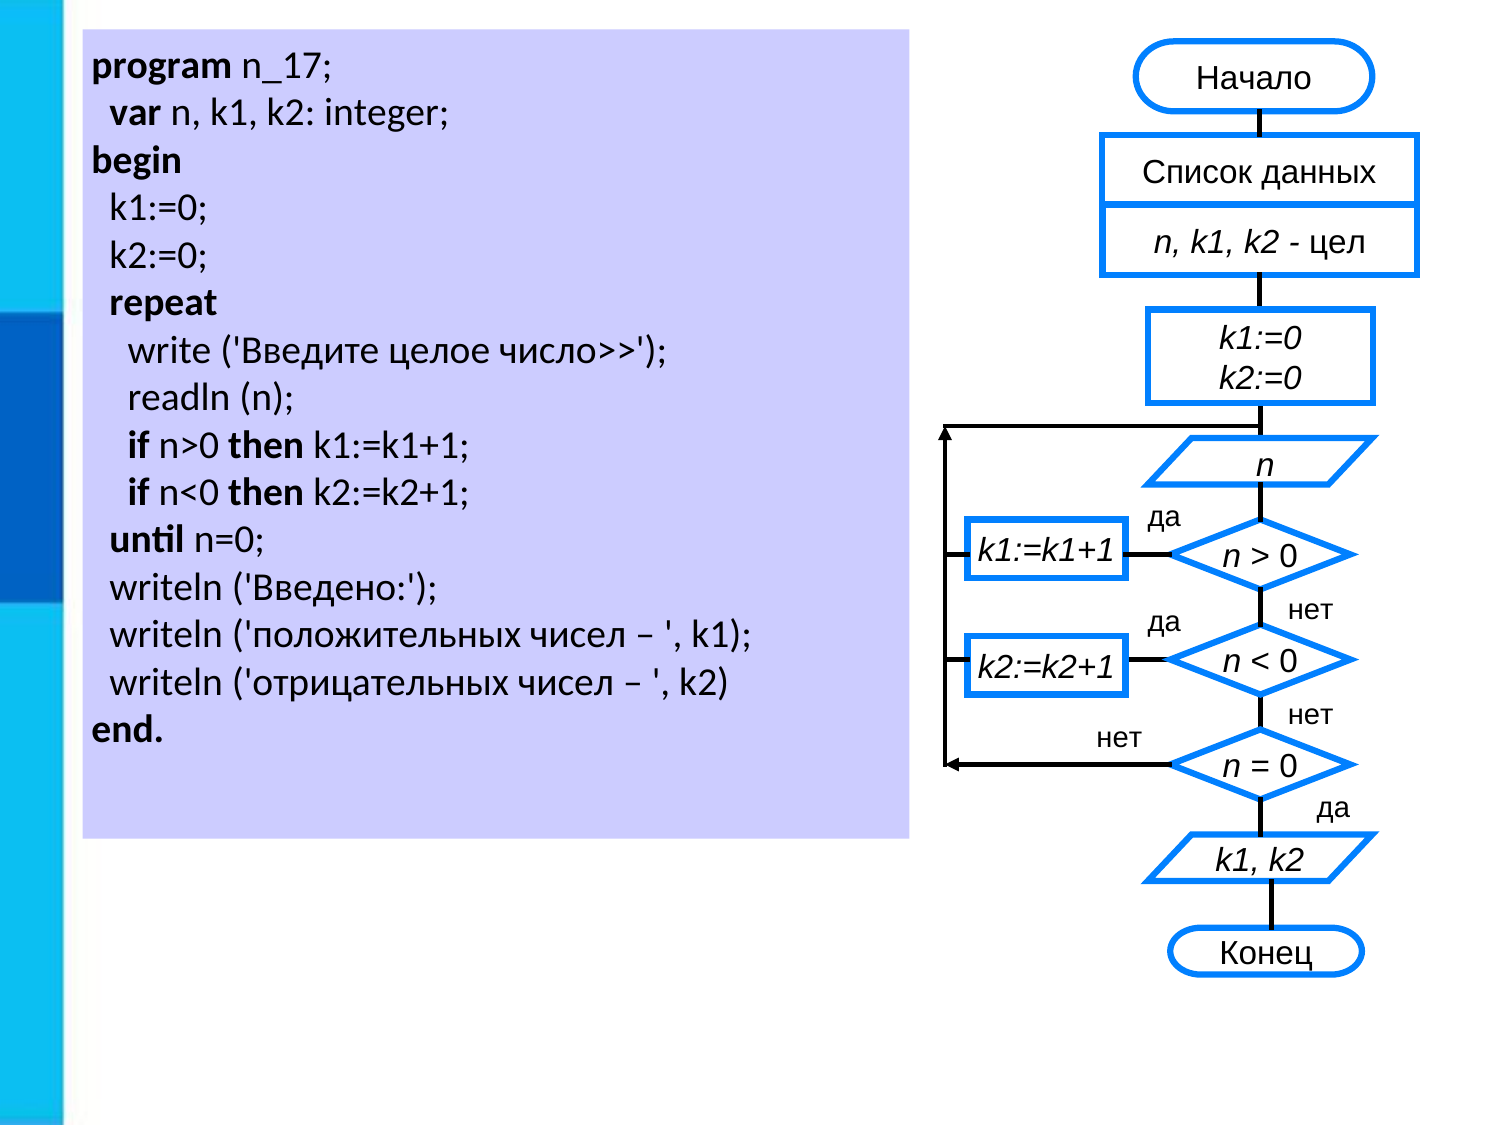

program n_17;
 var n, k1, k2: integer;
begin
 k1:=0;
 k2:=0;
 repeat
 write ('Введите целое число>>');
 readln (n);
 if n>0 then k1:=k1+1;
 if n<0 then k2:=k2+1;
 until n=0;
 writeln ('Введено:');
 writeln ('положительных чисел – ', k1);
 writeln ('отрицательных чисел – ', k2)
end.
Начало
Список данных
n, k1, k2 - цел
k1:=0
k2:=0
 n
да
k1:=k1+1
n > 0
нет
да
n < 0
k2:=k2+1
нет
нет
n = 0
k1, k2
Конец
да